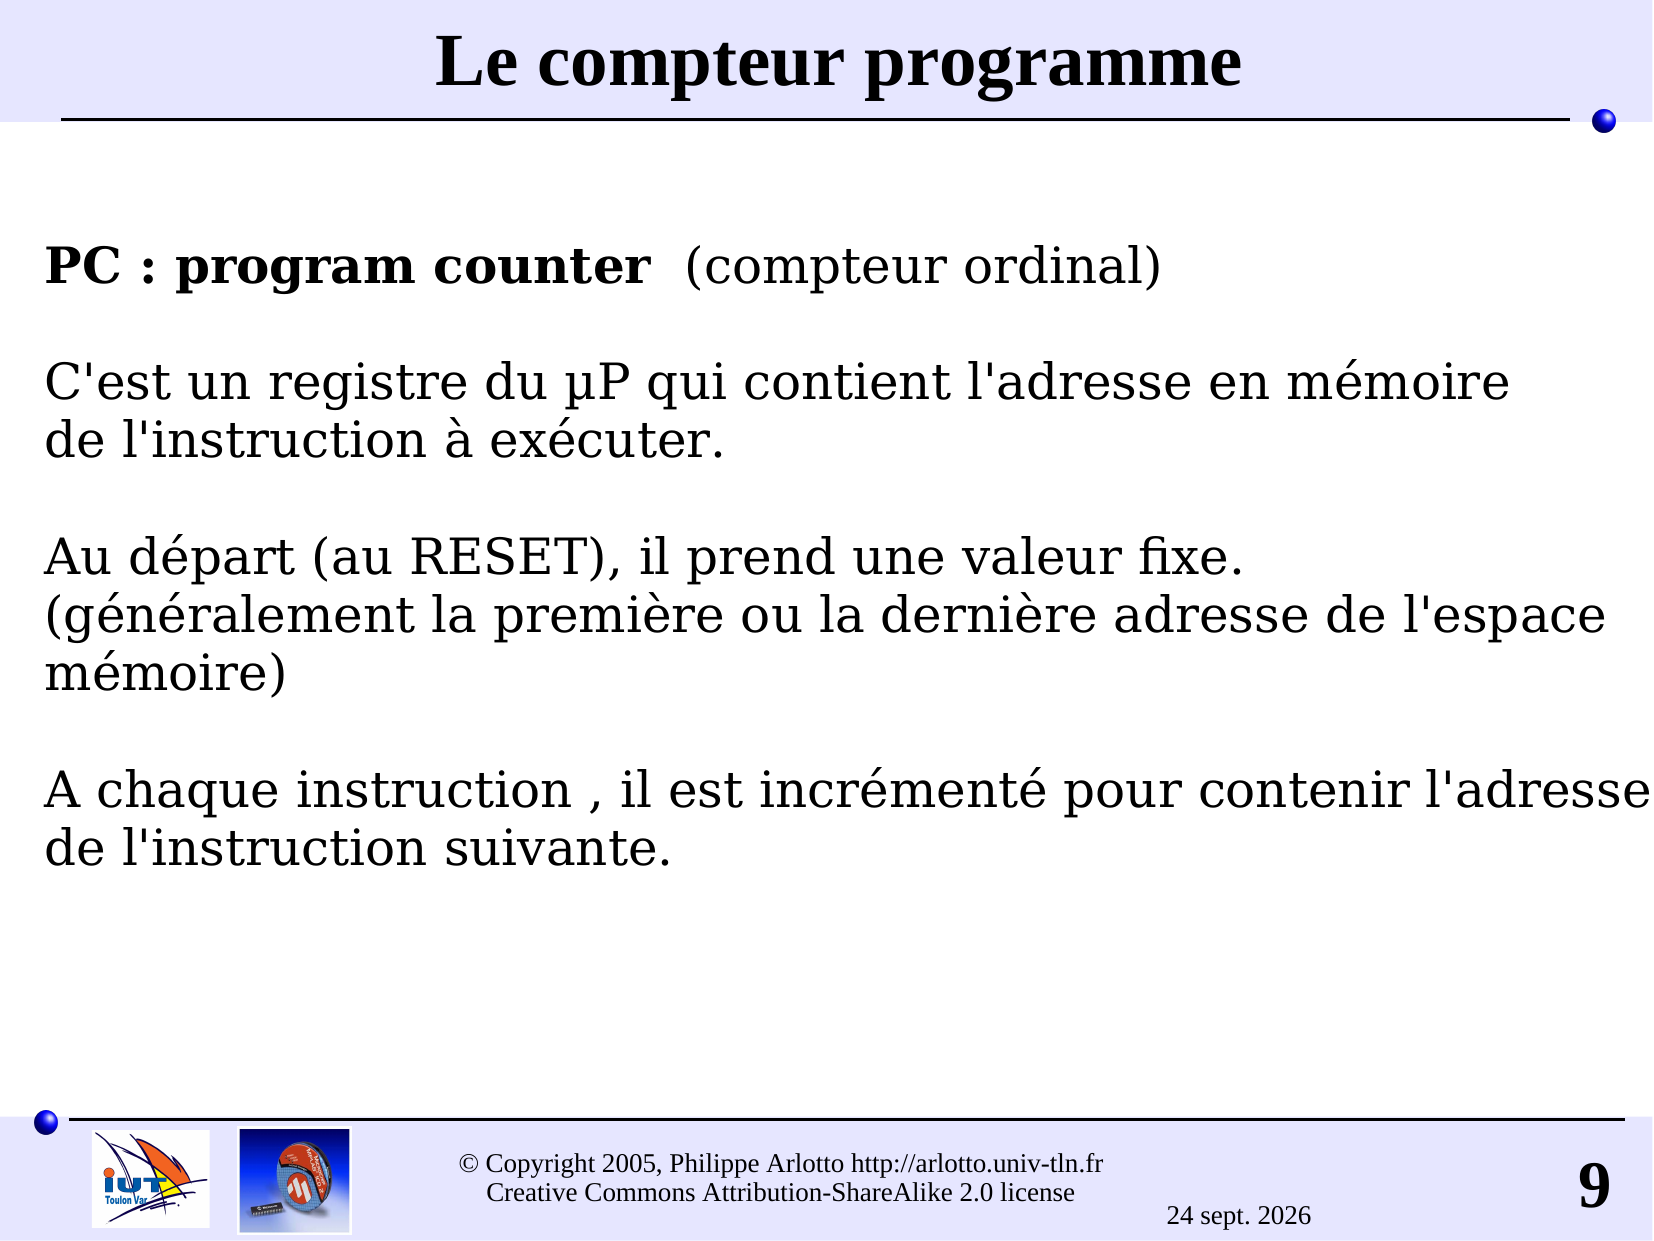

# Le compteur programme
PC : program counter (compteur ordinal)
C'est un registre du µP qui contient l'adresse en mémoire
de l'instruction à exécuter.
Au départ (au RESET), il prend une valeur fixe.
(généralement la première ou la dernière adresse de l'espace
mémoire)
A chaque instruction , il est incrémenté pour contenir l'adresse
de l'instruction suivante.